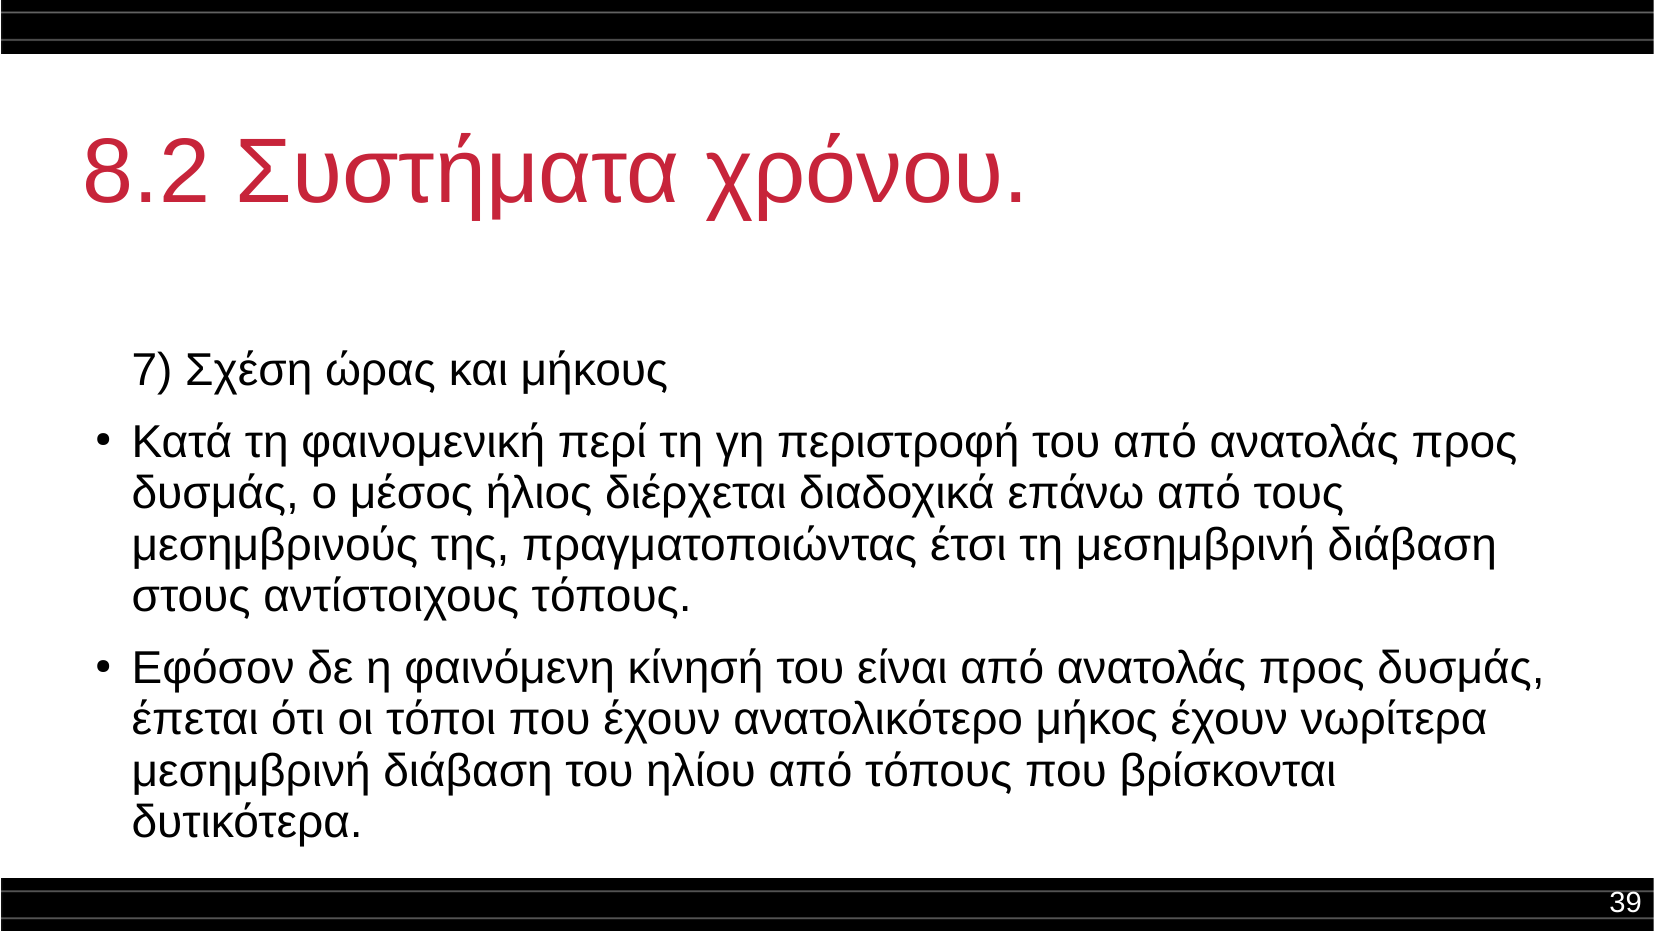

# 8.2 Συστήματα χρόνου.
7) Σχέση ώρας και μήκους
Κατά τη φαινομενική περί τη γη περιστροφή του από ανατολάς προς δυσμάς, ο μέσος ήλιος διέρχεται διαδοχικά επάνω από τους μεσημβρινούς της, πραγματοποιώντας έτσι τη μεσημβρινή διάβαση στους αντίστοιχους τόπους.
Εφόσον δε η φαινόμενη κίνησή του είναι από ανατολάς προς δυσμάς, έπεται ότι οι τόποι που έχουν ανατολικότερο μήκος έχουν νωρίτερα μεσημβρινή διάβαση του ηλίου από τόπους που βρίσκονται δυτικότερα.